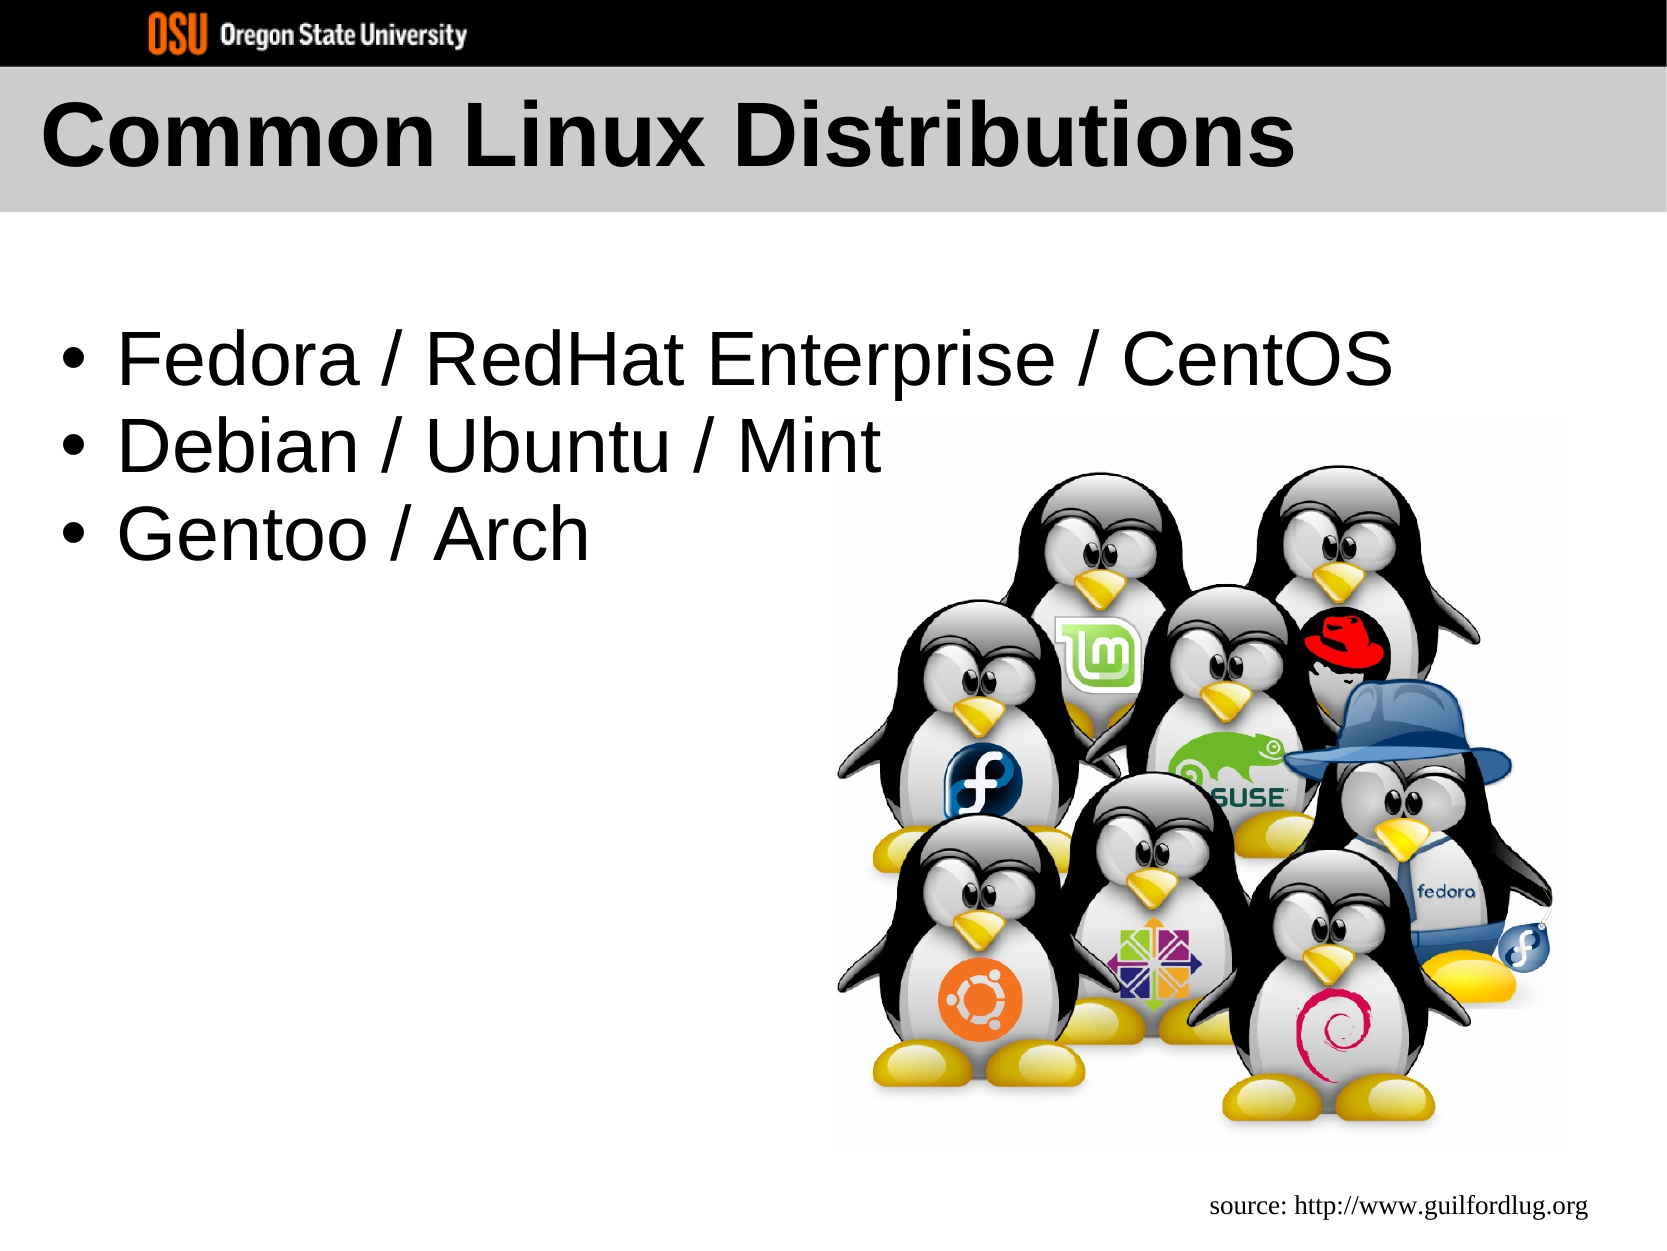

# Common Linux Distributions
Fedora / RedHat Enterprise / CentOS
Debian / Ubuntu / Mint
Gentoo / Arch
source: http://www.guilfordlug.org